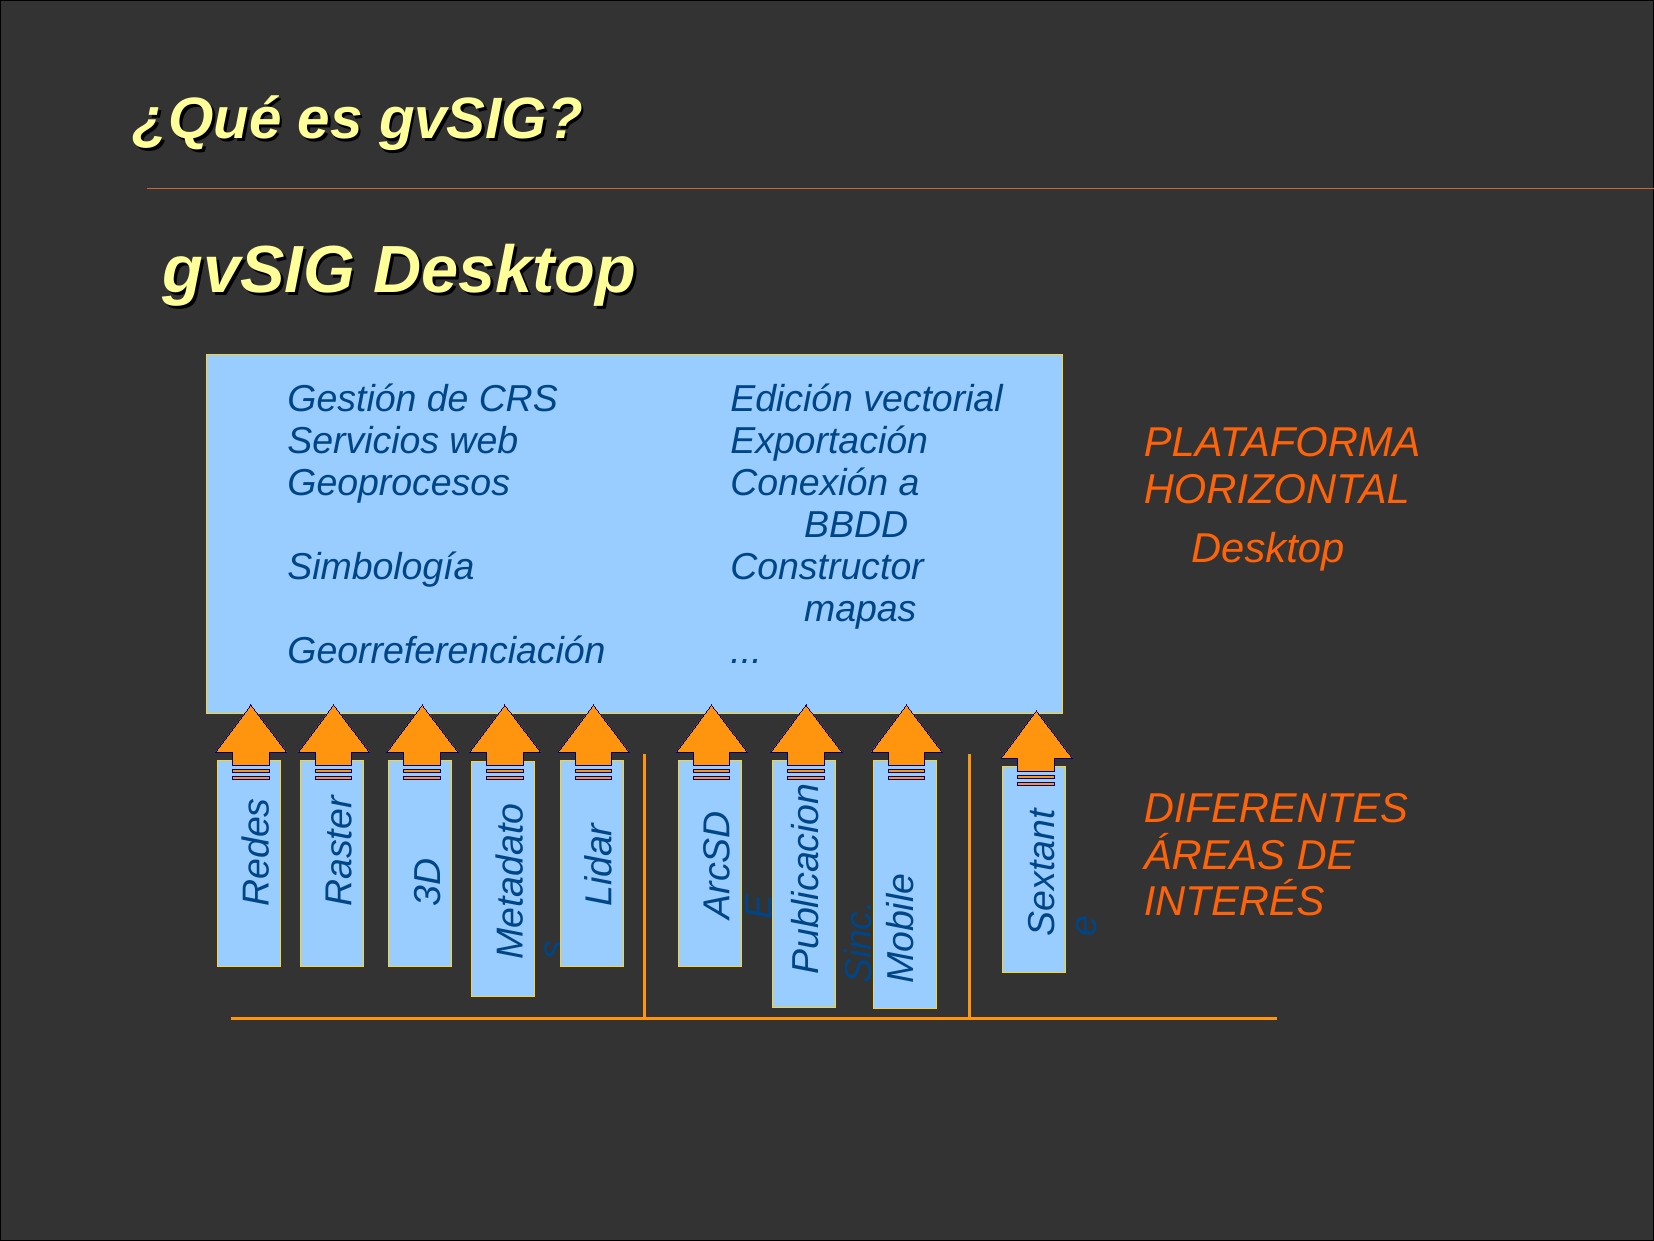

Sinc. Mobile
¿Qué es gvSIG?
Sextante
gvSIG Desktop
Gestión de CRS			Edición vectorial
Servicios web			Exportación
Geoprocesos			Conexión a 									BBDD
Simbología				Constructor 									mapas
Georreferenciación		...
PLATAFORMA HORIZONTAL
Desktop
DIFERENTES ÁREAS DE INTERÉS
Publicacion
ArcSDE
Redes
Raster
3D
Lidar
Metadatos